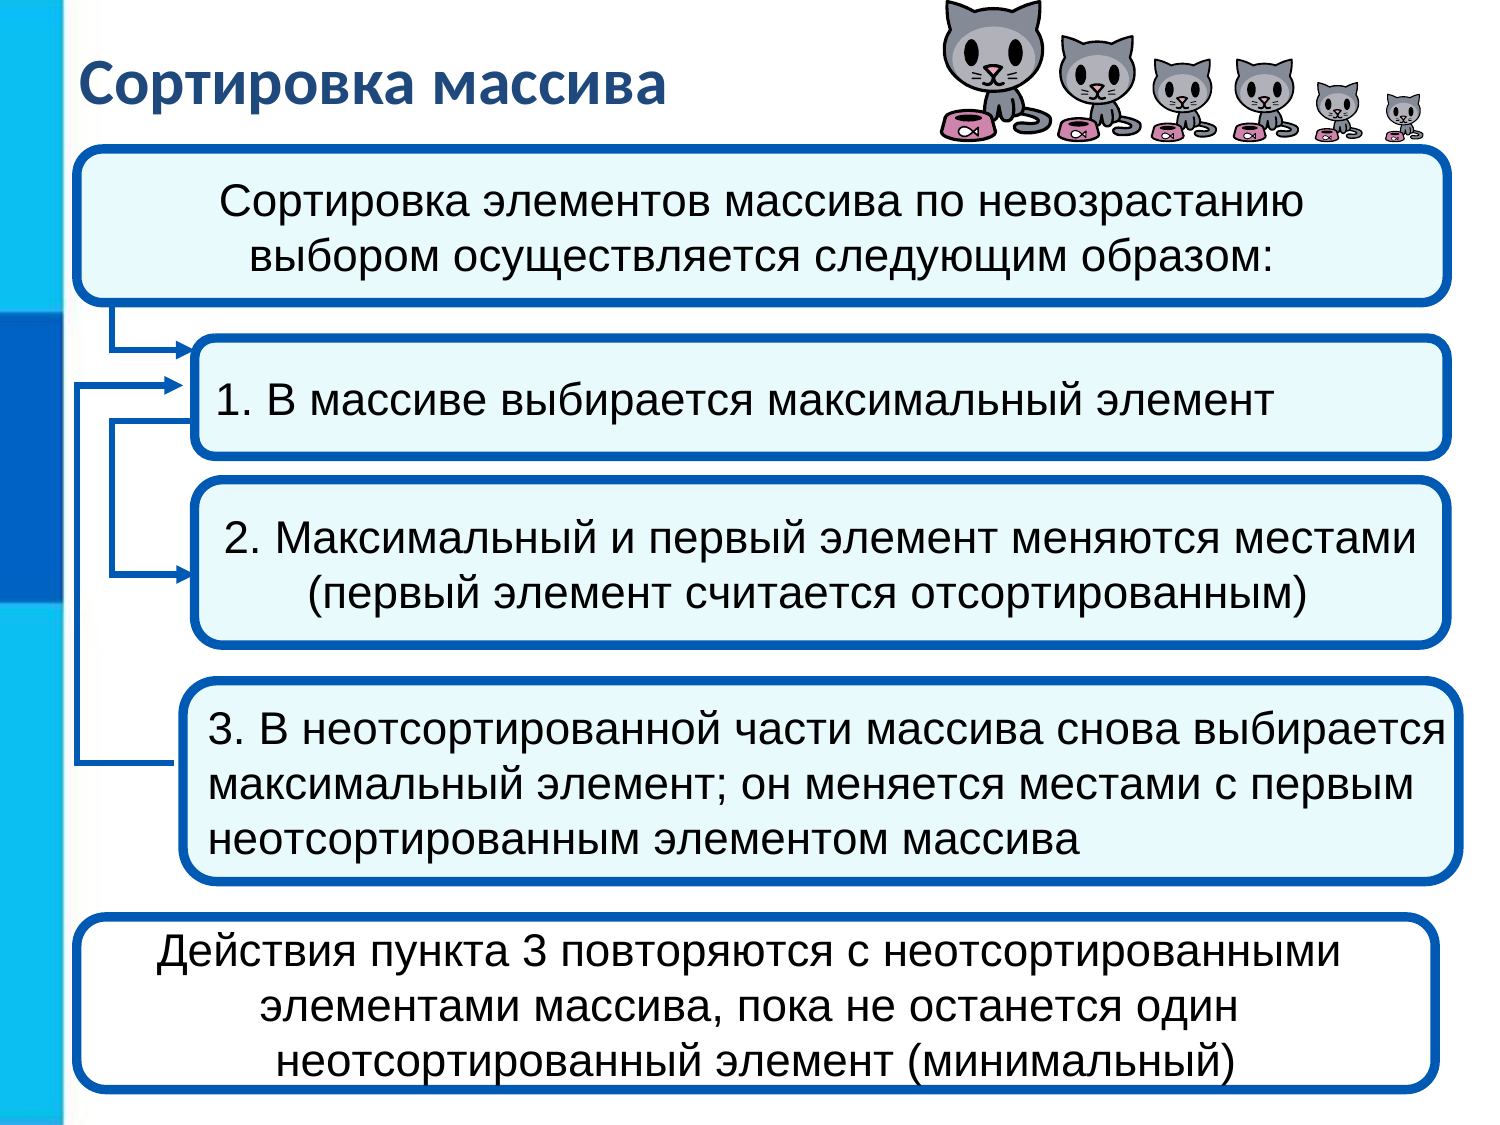

Сортировка массива
Сортировка элементов массива по невозрастанию
выбором осуществляется следующим образом:
1. В массиве выбирается максимальный элемент
2. Максимальный и первый элемент меняются местами
(первый элемент считается отсортированным)
3. В неотсортированной части массива снова выбирается
максимальный элемент; он меняется местами с первым
неотсортированным элементом массива
Действия пункта 3 повторяются с неотсортированными
элементами массива, пока не останется один
неотсортированный элемент (минимальный)